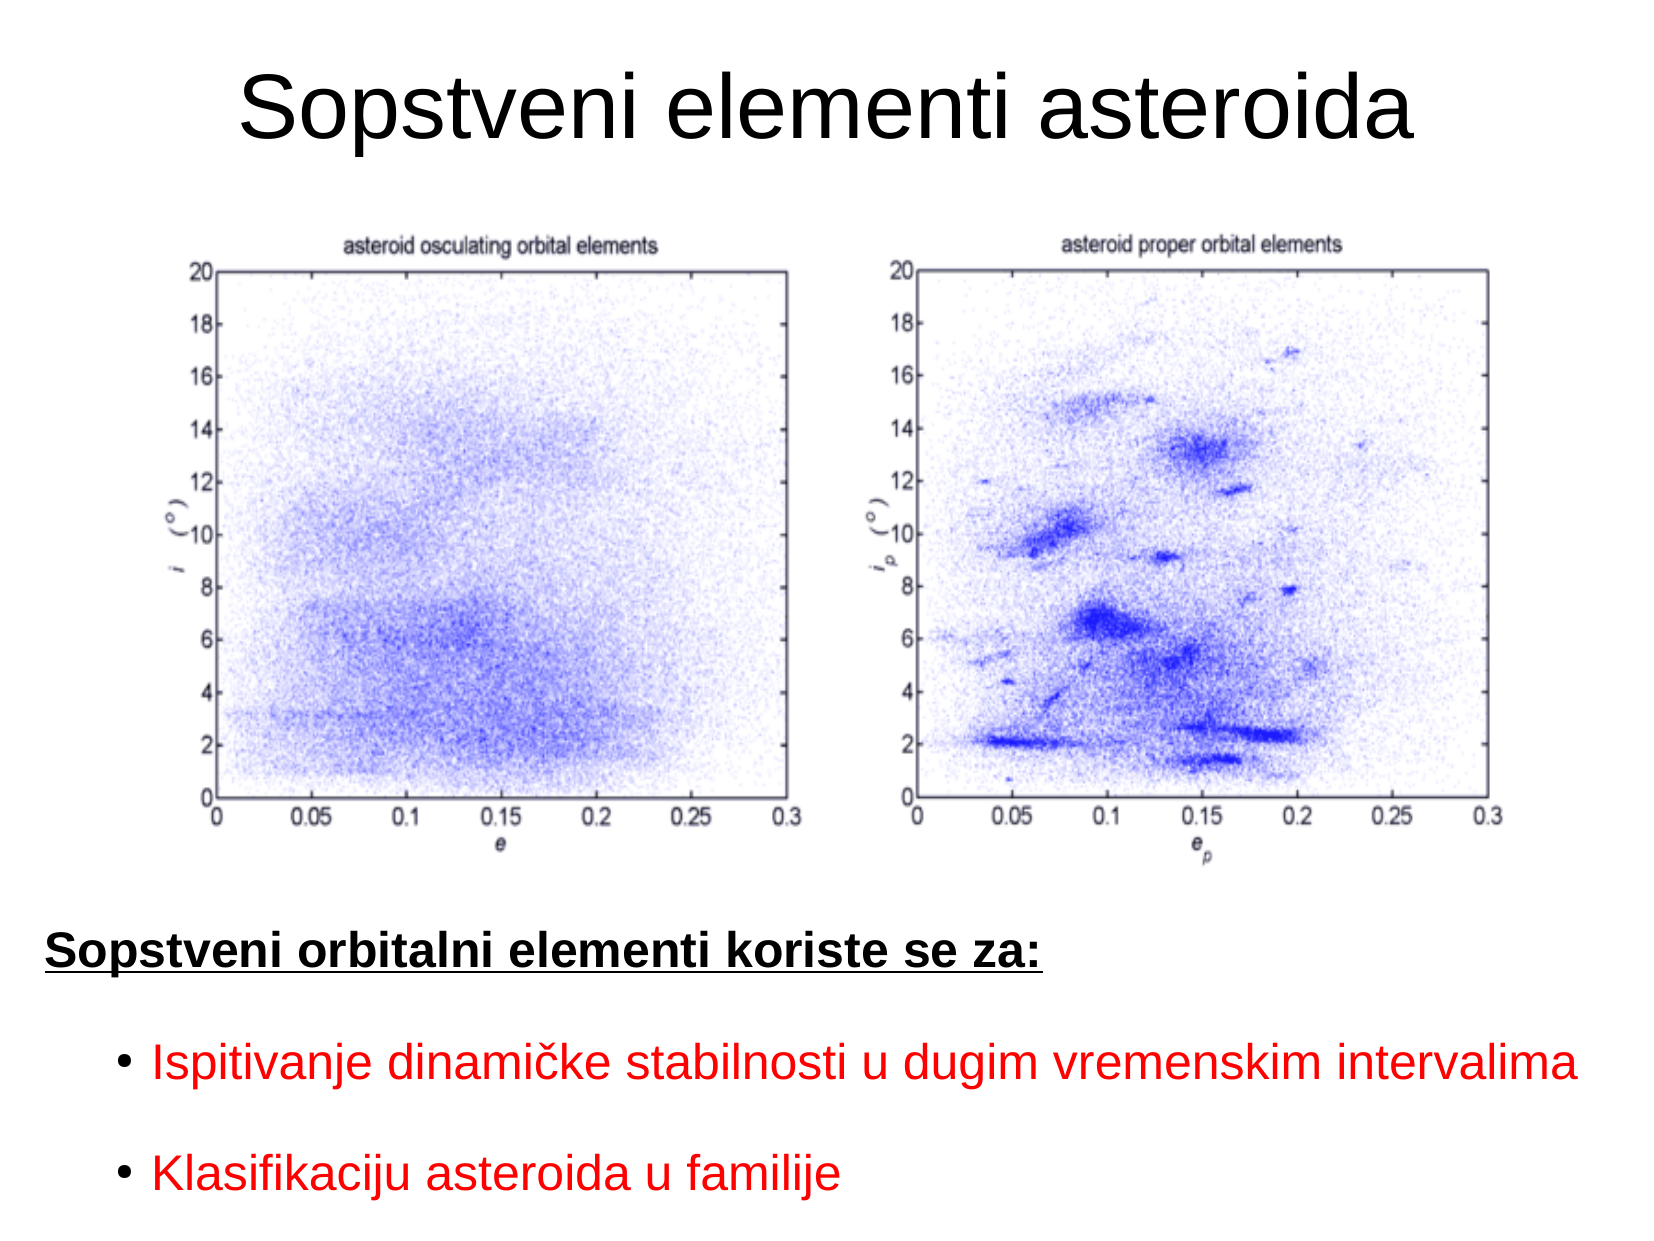

# Sopstveni elementi asteroida
Sopstveni orbitalni elementi koriste se za:
Ispitivanje dinamičke stabilnosti u dugim vremenskim intervalima
Klasifikaciju asteroida u familije